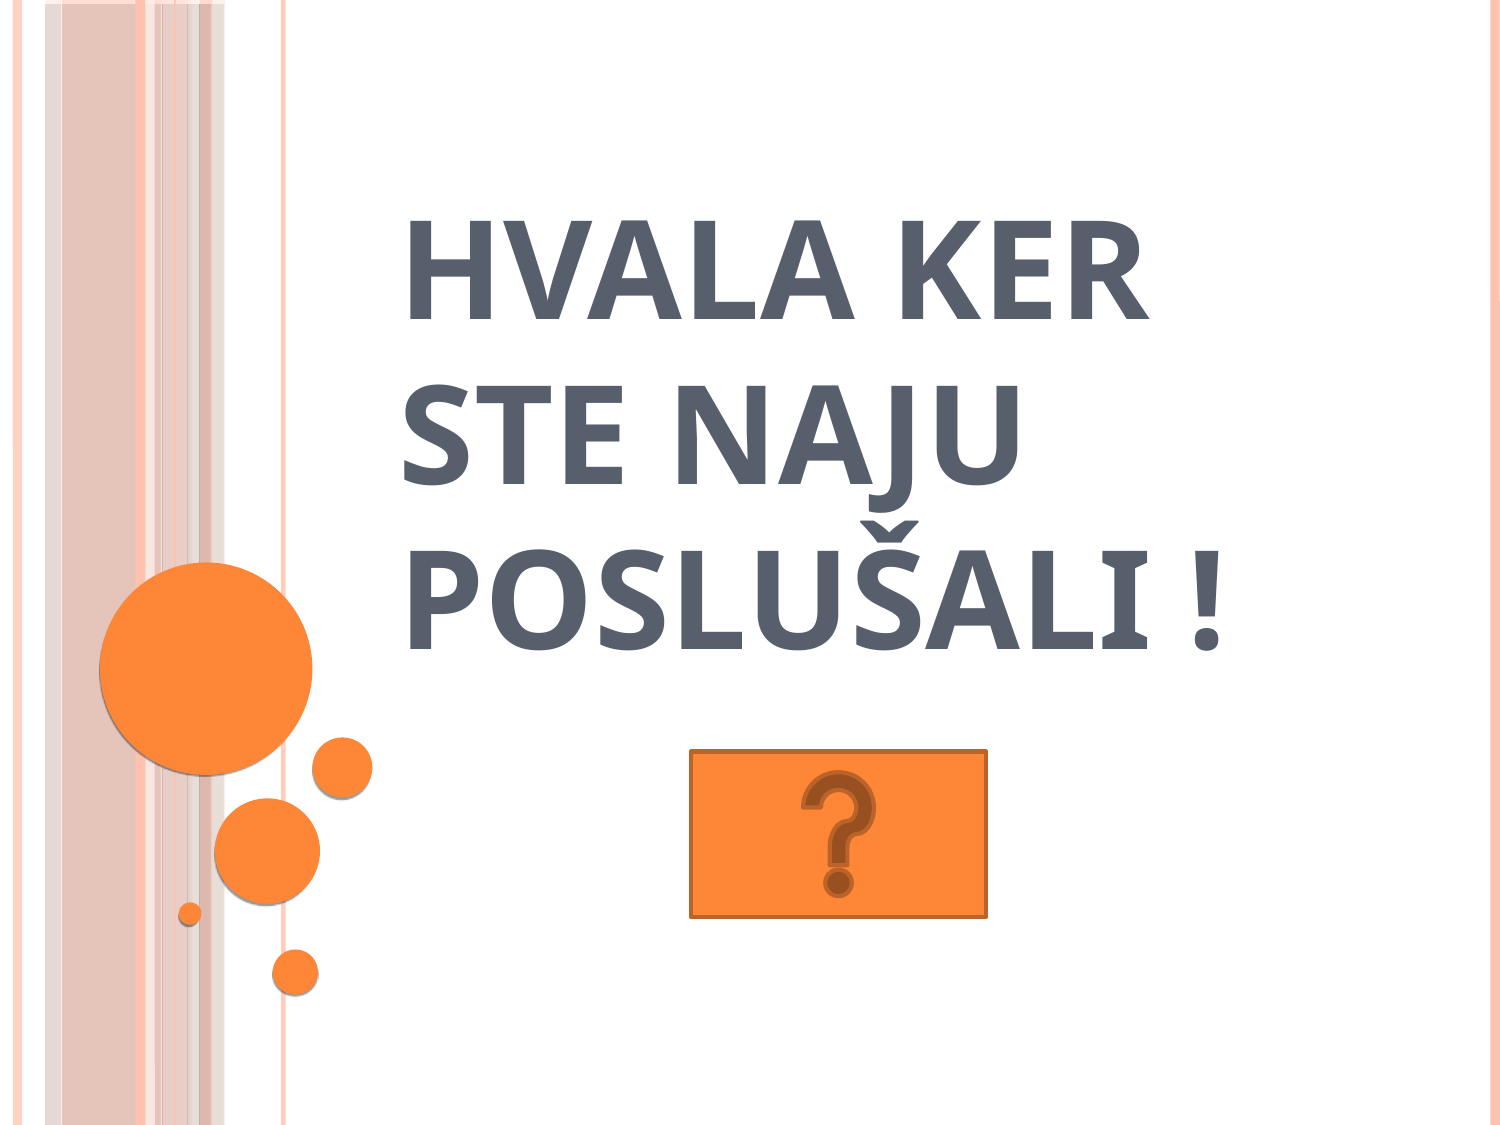

# HVALA KER STE NAJU POSLUŠALI !